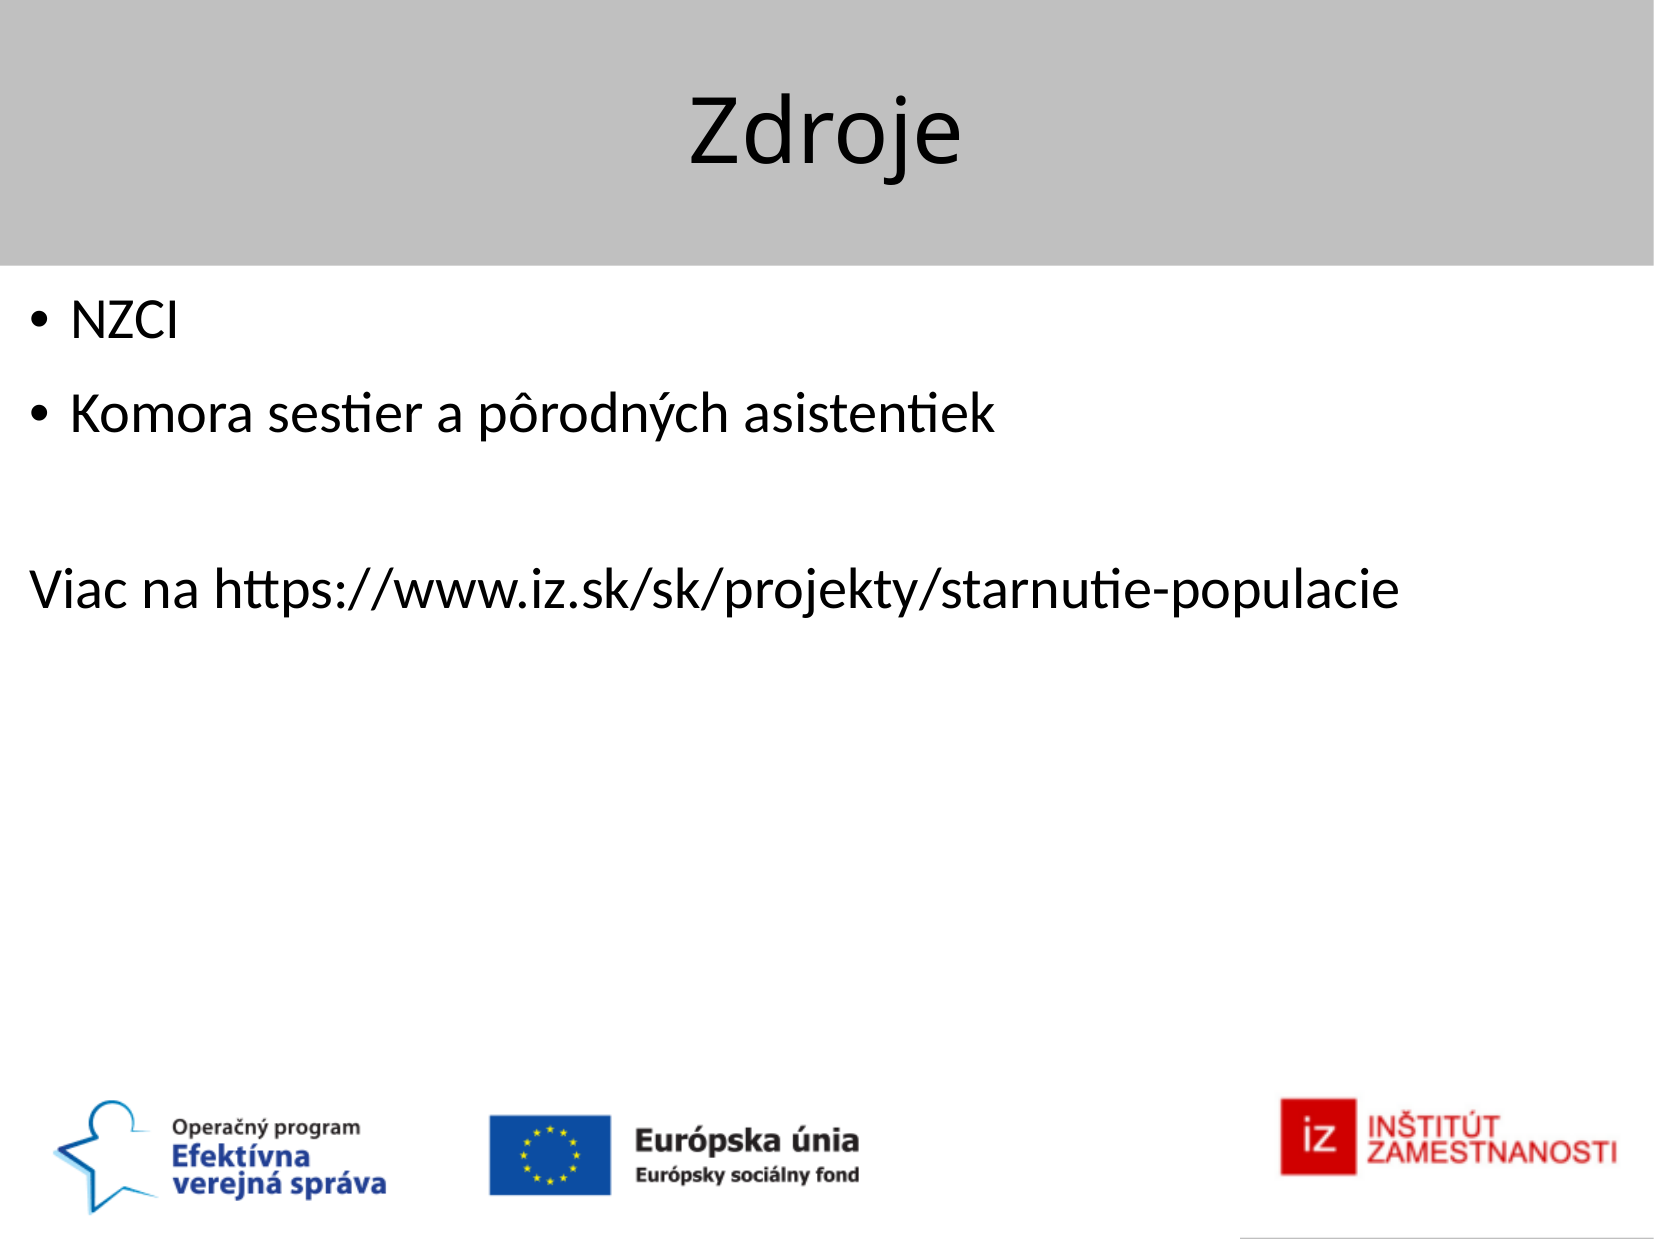

# Zdroje
•	NZCI
•	Komora sestier a pôrodných asistentiek
Viac na https://www.iz.sk/sk/projekty/starnutie-populacie